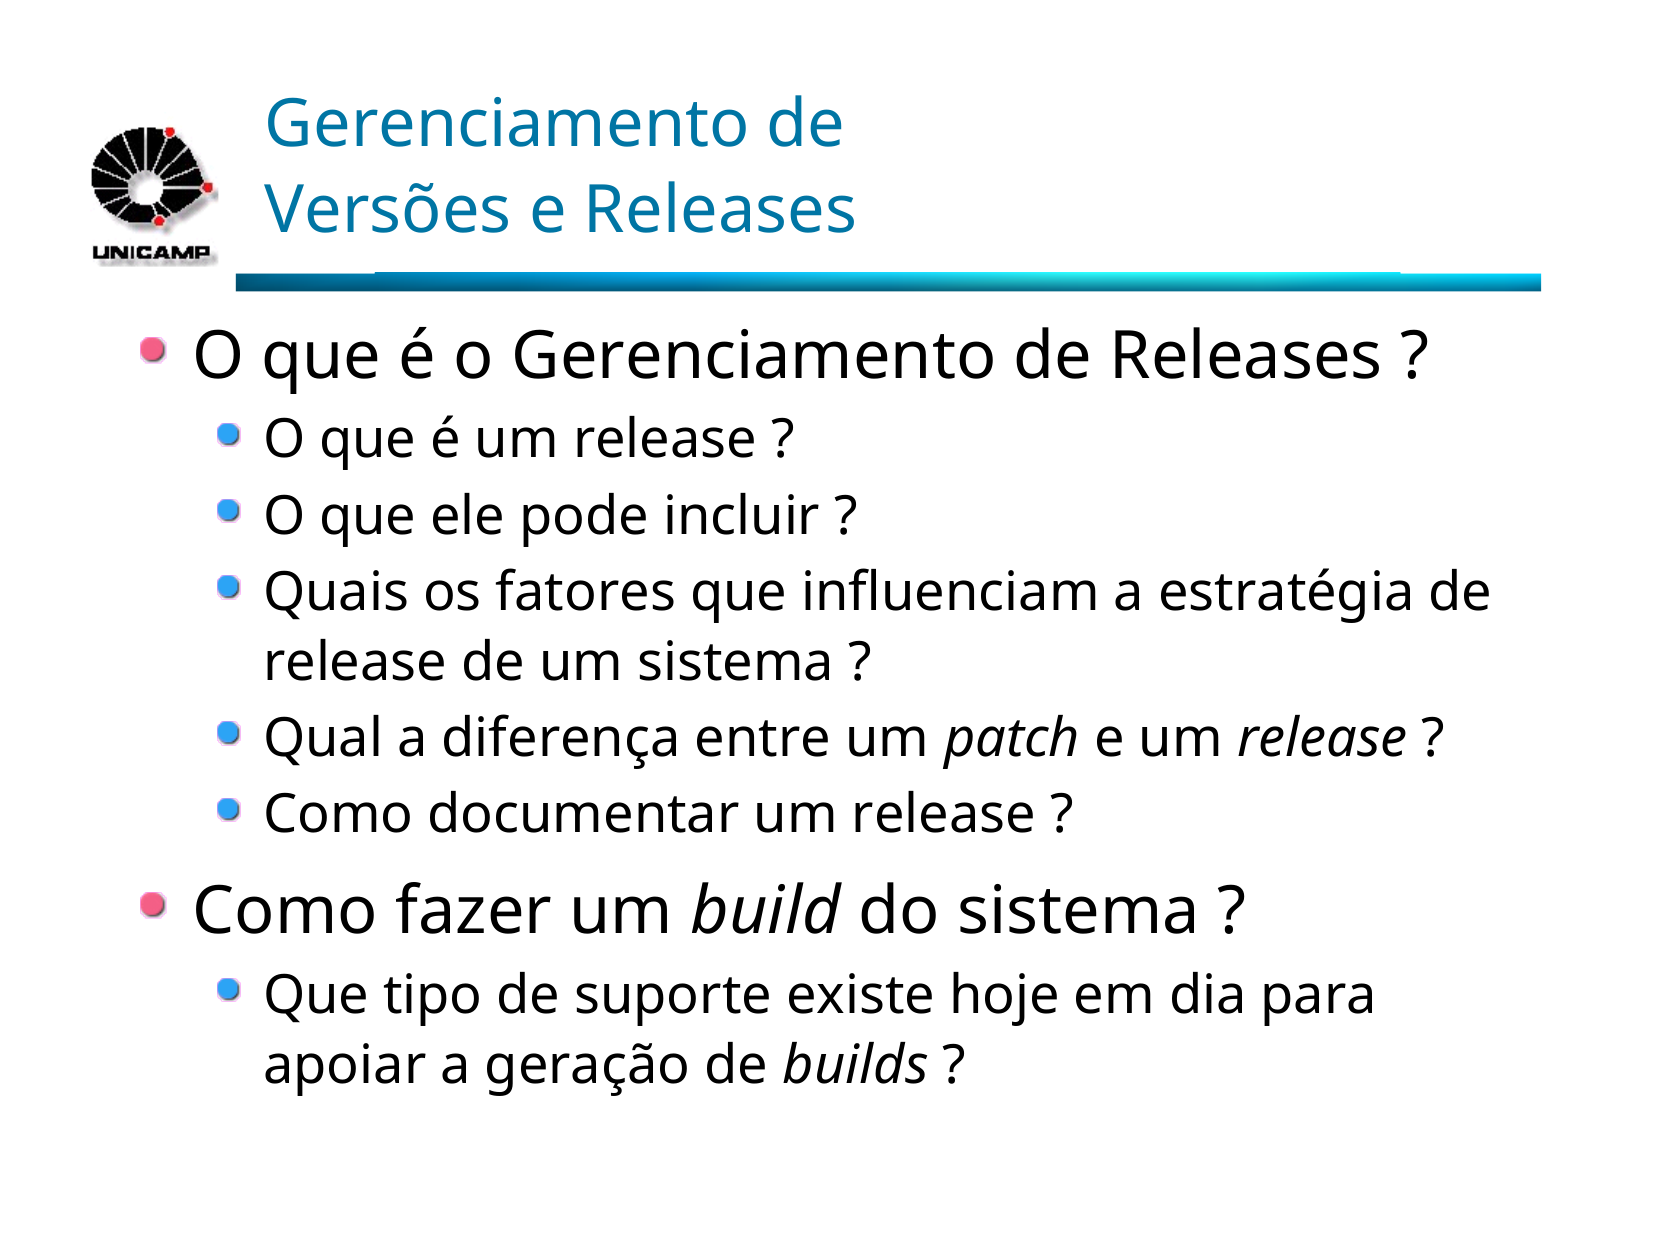

# Gerenciamento de Versões e Releases
O que é o Gerenciamento de Releases ?
O que é um release ?
O que ele pode incluir ?
Quais os fatores que influenciam a estratégia de release de um sistema ?
Qual a diferença entre um patch e um release ?
Como documentar um release ?
Como fazer um build do sistema ?
Que tipo de suporte existe hoje em dia para apoiar a geração de builds ?